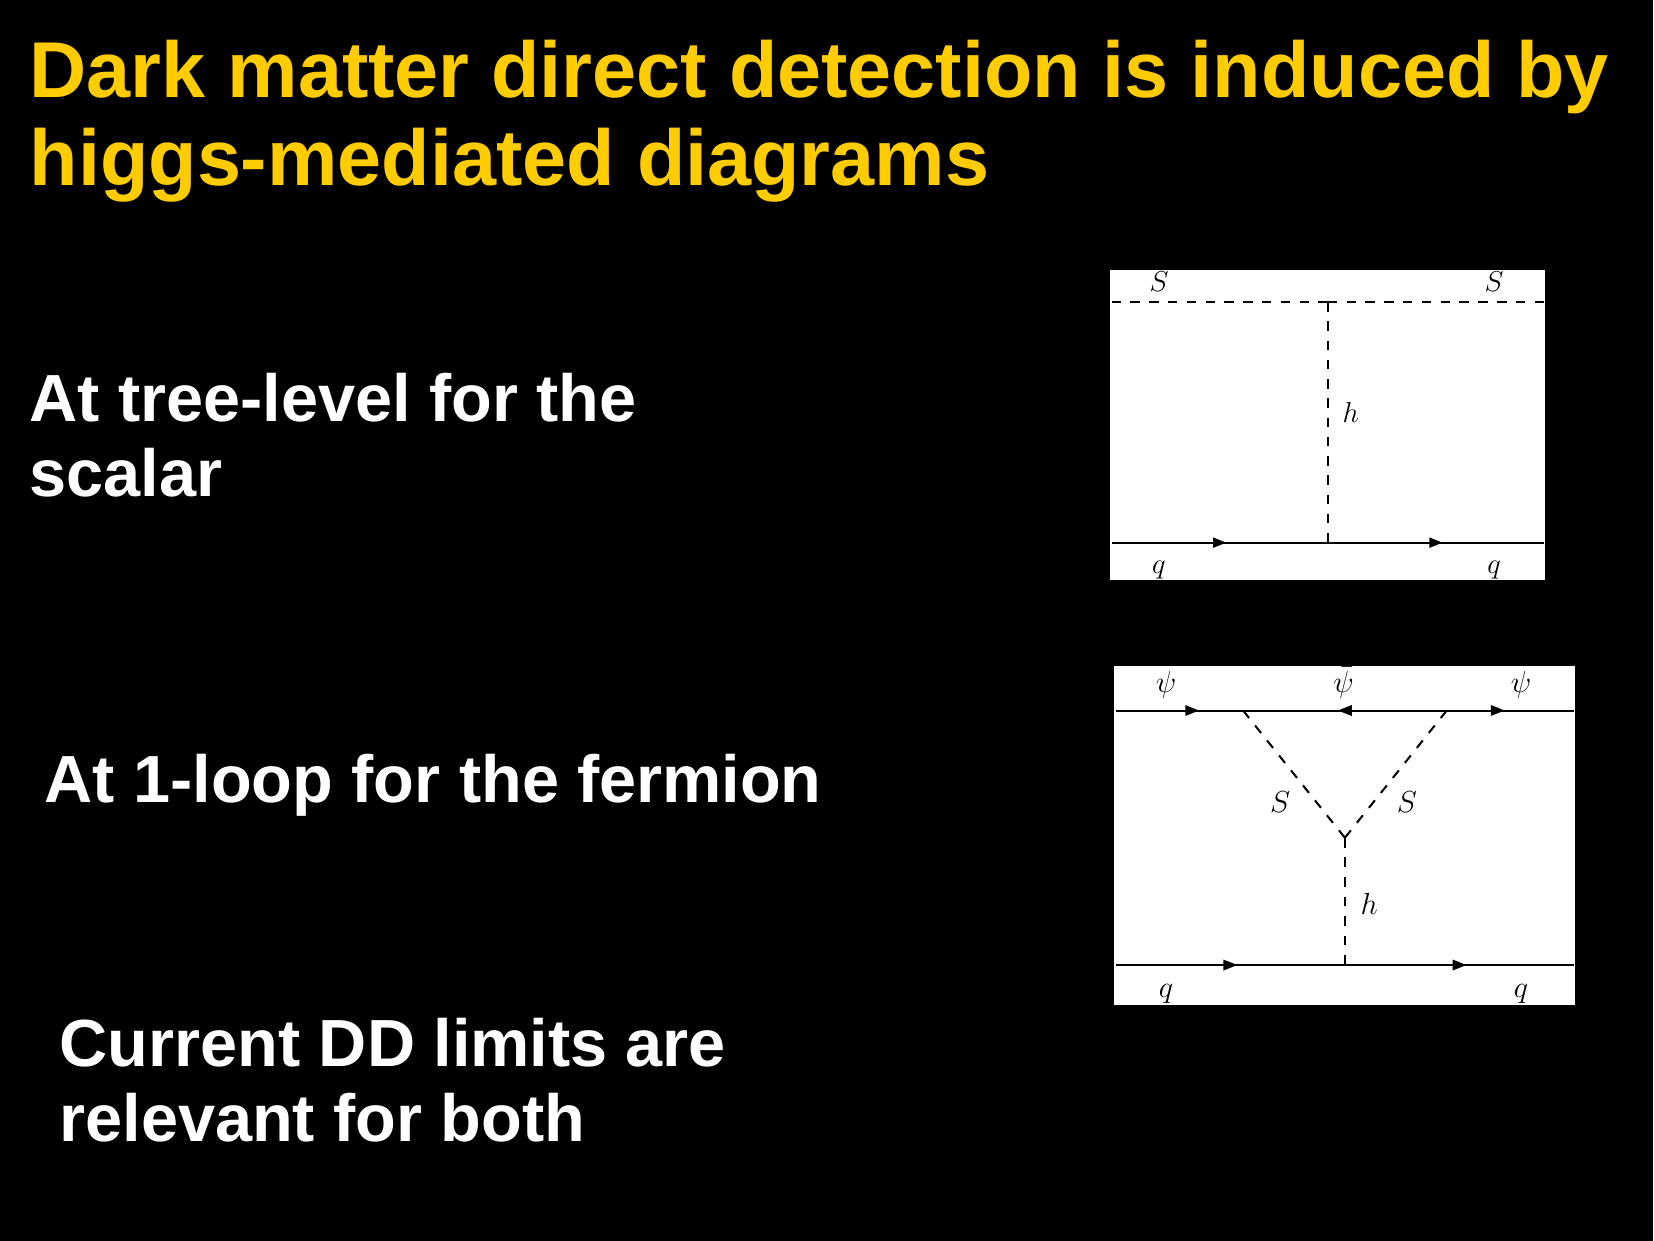

Dark matter direct detection is induced by higgs-mediated diagrams
At tree-level for the scalar
At 1-loop for the fermion
Current DD limits are relevant for both